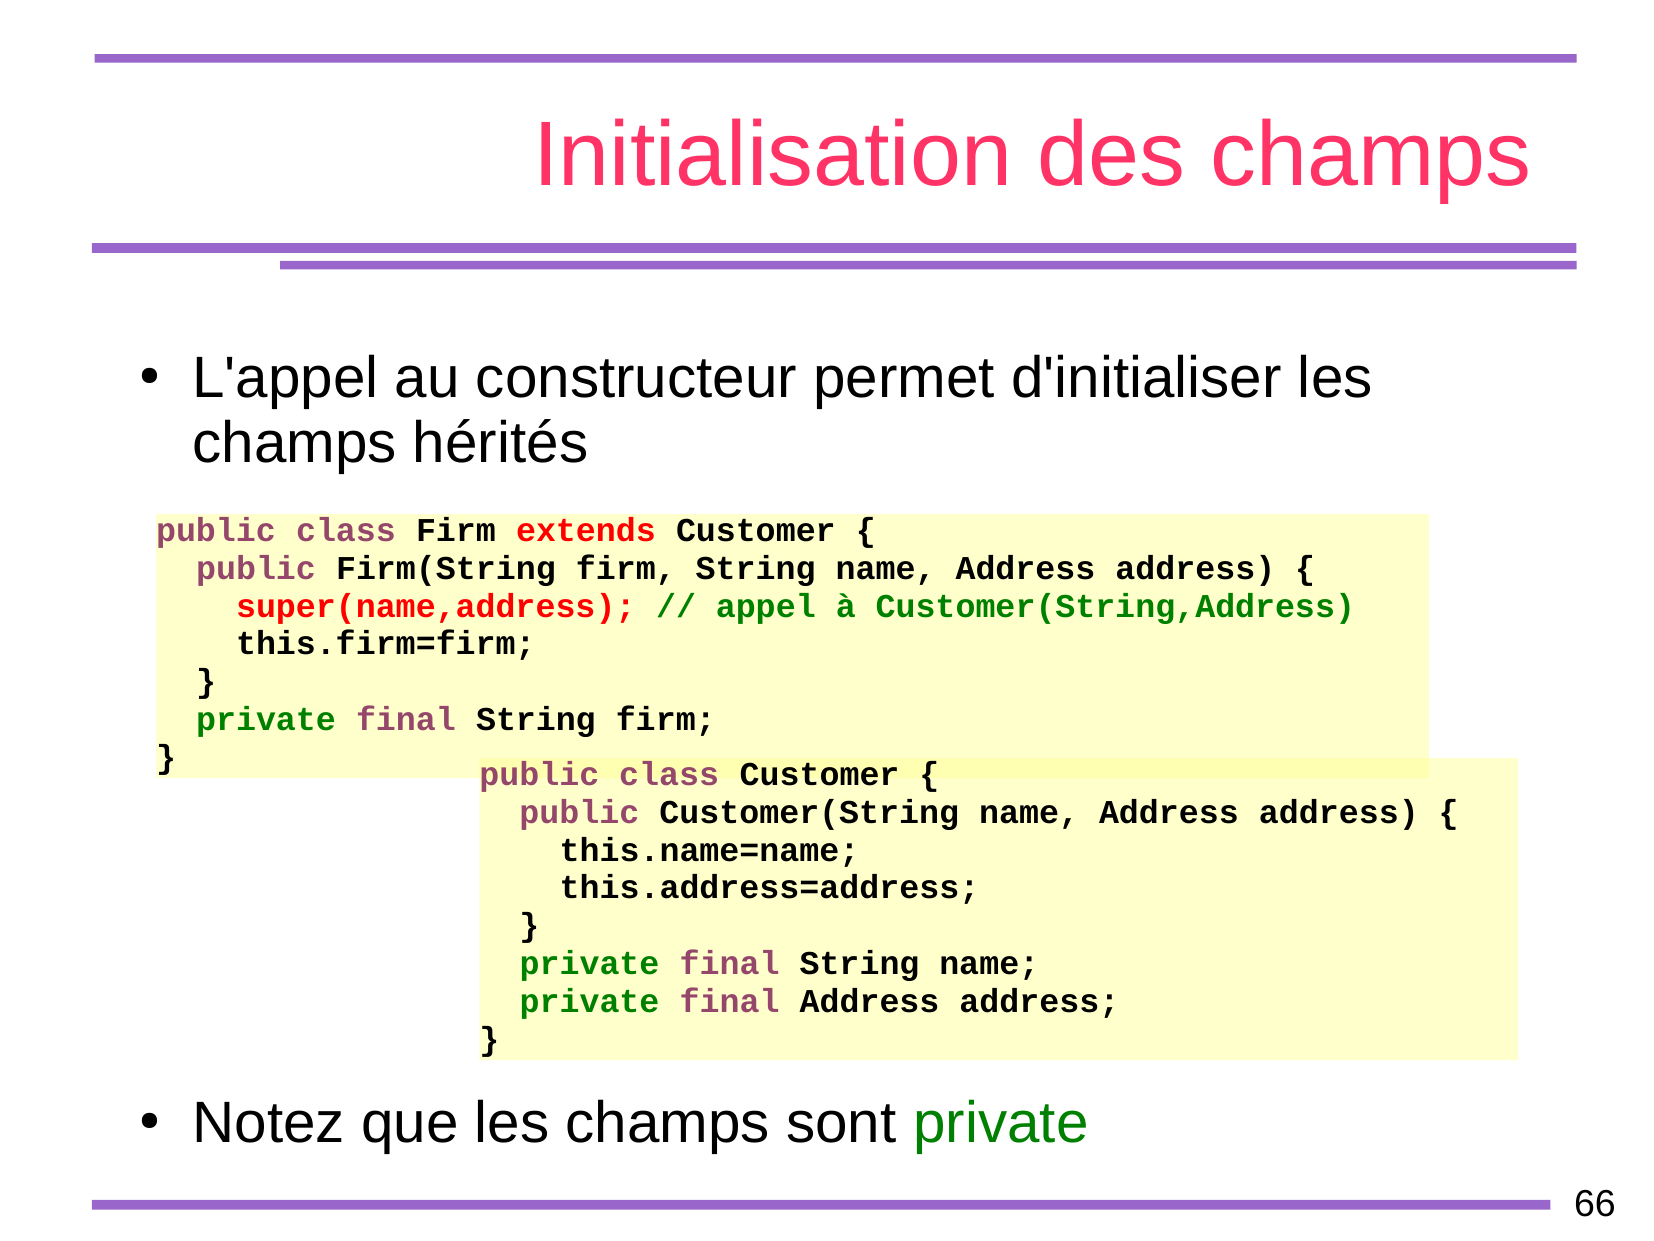

# Initialisation des champs
L'appel au constructeur permet d'initialiser les champs hérités
Notez que les champs sont private
public class Firm extends Customer {
 public Firm(String firm, String name, Address address) {
 super(name,address); // appel à Customer(String,Address)
 this.firm=firm;
 }
 private final String firm;
}
public class Customer {
 public Customer(String name, Address address) {
 this.name=name;
 this.address=address;
 }
 private final String name;
 private final Address address;
}